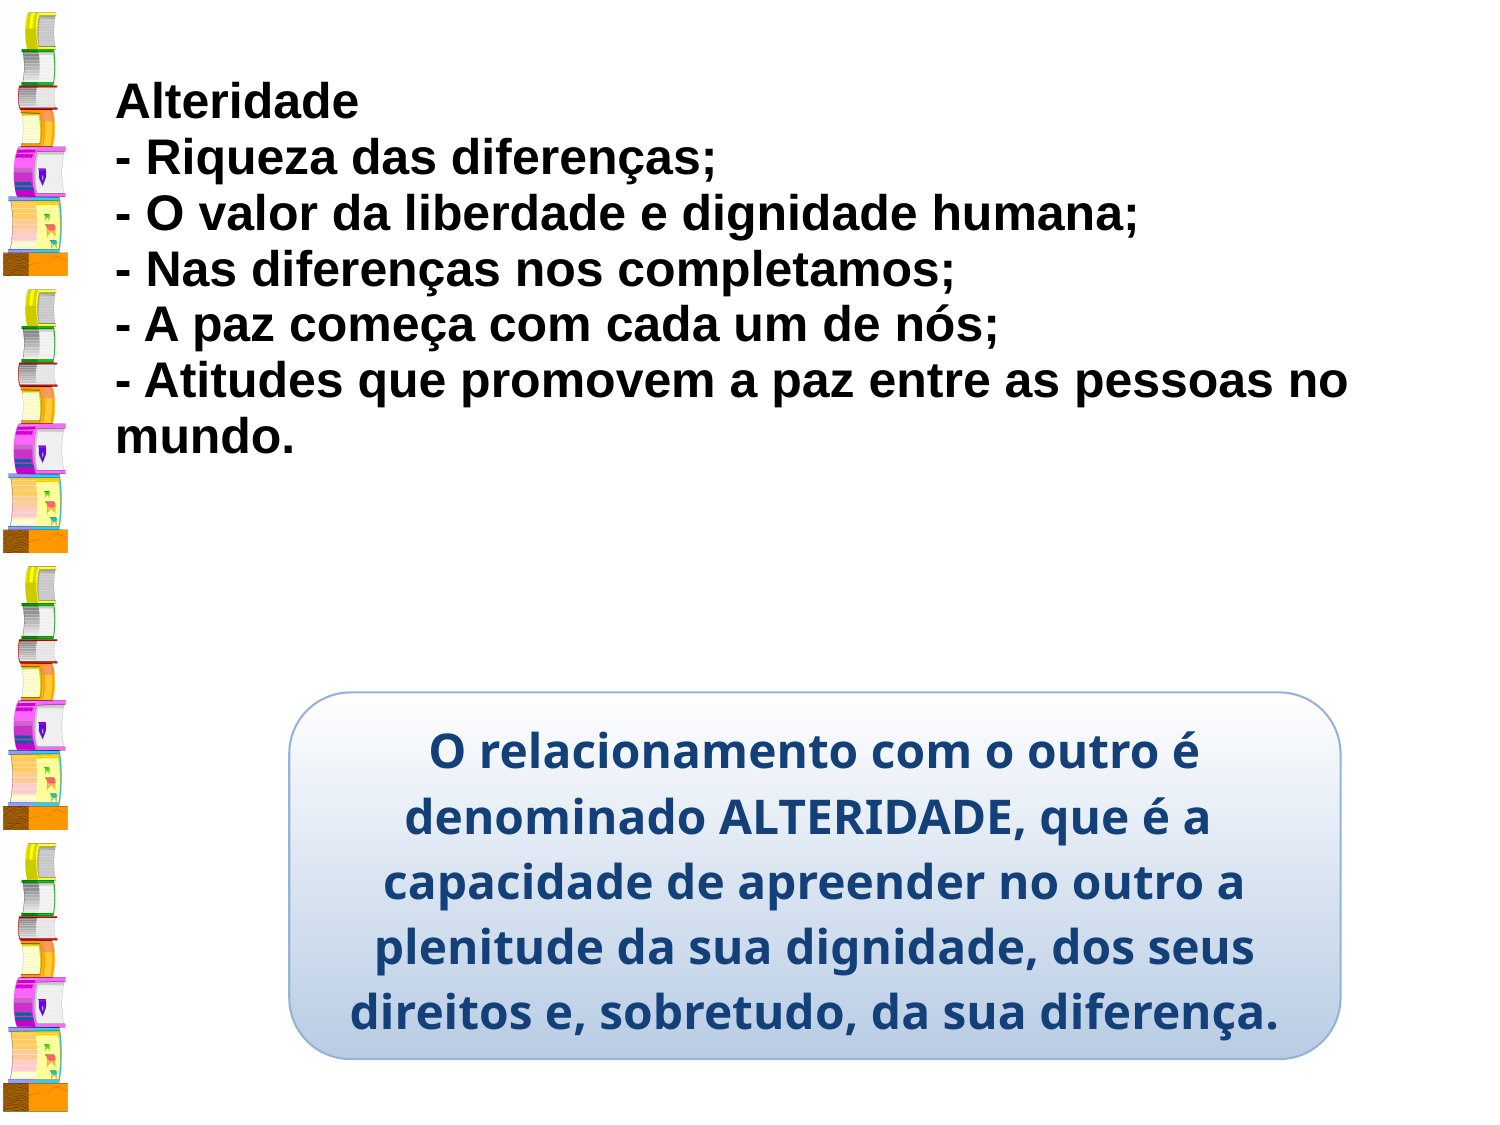

Alteridade
- Riqueza das diferenças;
- O valor da liberdade e dignidade humana;
- Nas diferenças nos completamos;
- A paz começa com cada um de nós;
- Atitudes que promovem a paz entre as pessoas no mundo.
O relacionamento com o outro é denominado ALTERIDADE, que é a capacidade de apreender no outro a plenitude da sua dignidade, dos seus direitos e, sobretudo, da sua diferença.